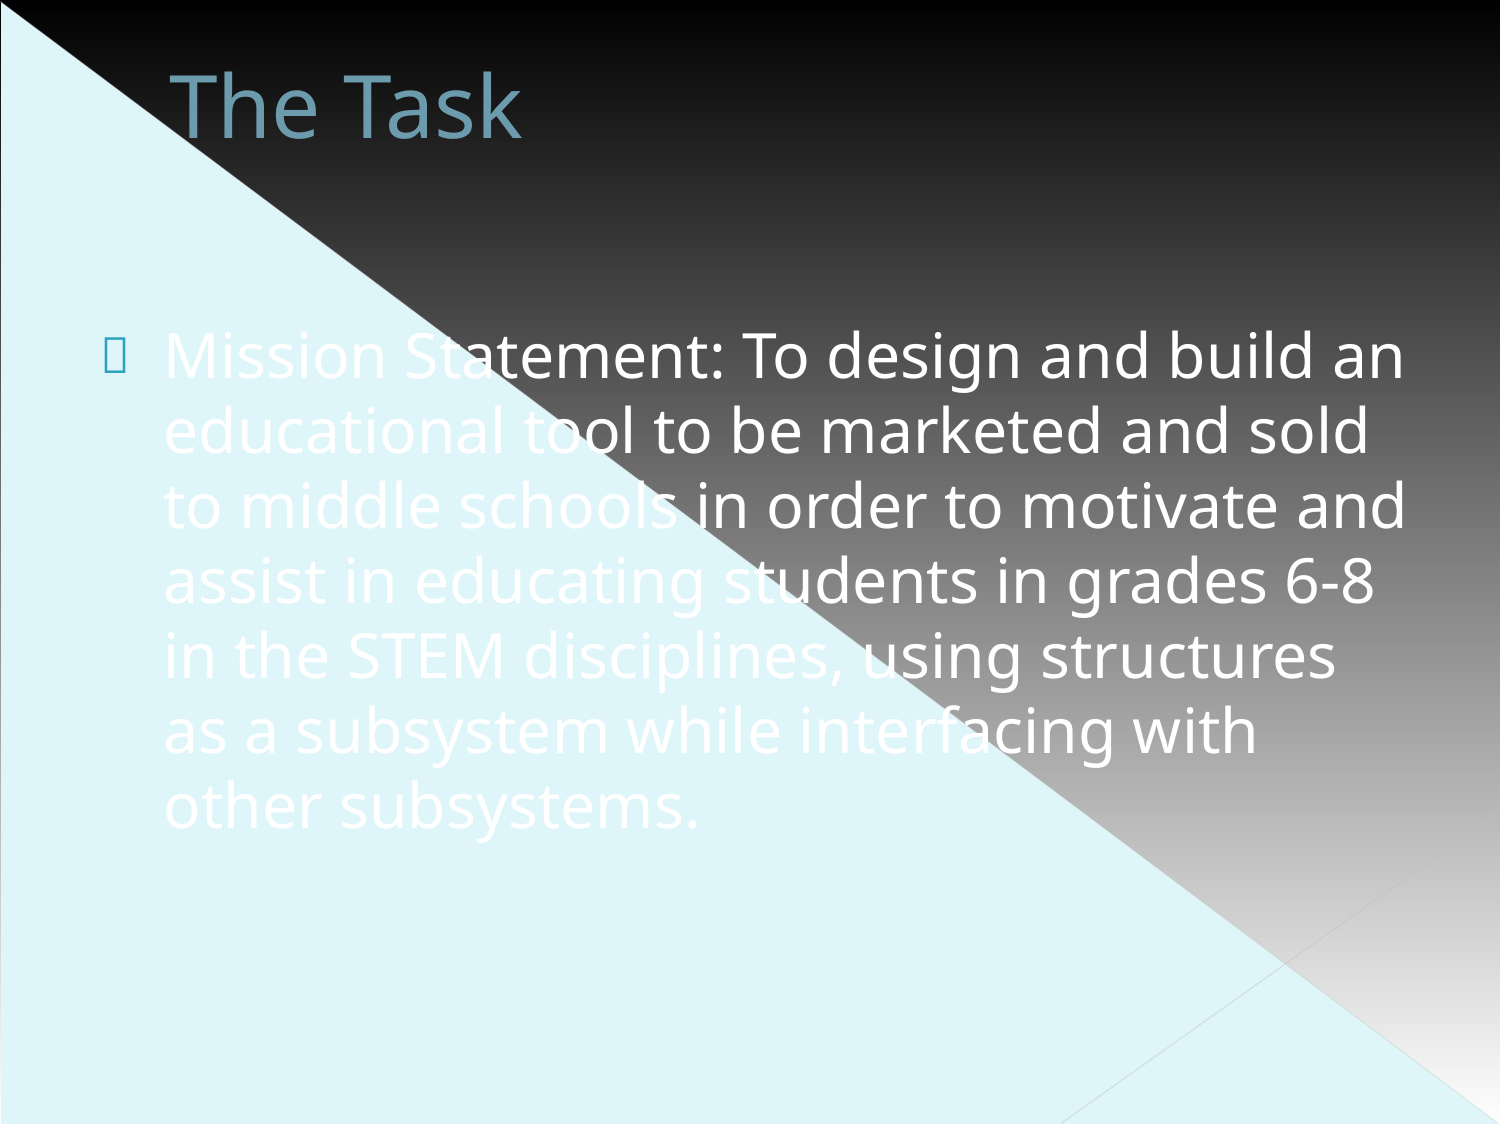

# The Task
Mission Statement: To design and build an educational tool to be marketed and sold to middle schools in order to motivate and assist in educating students in grades 6-8 in the STEM disciplines, using structures as a subsystem while interfacing with other subsystems.